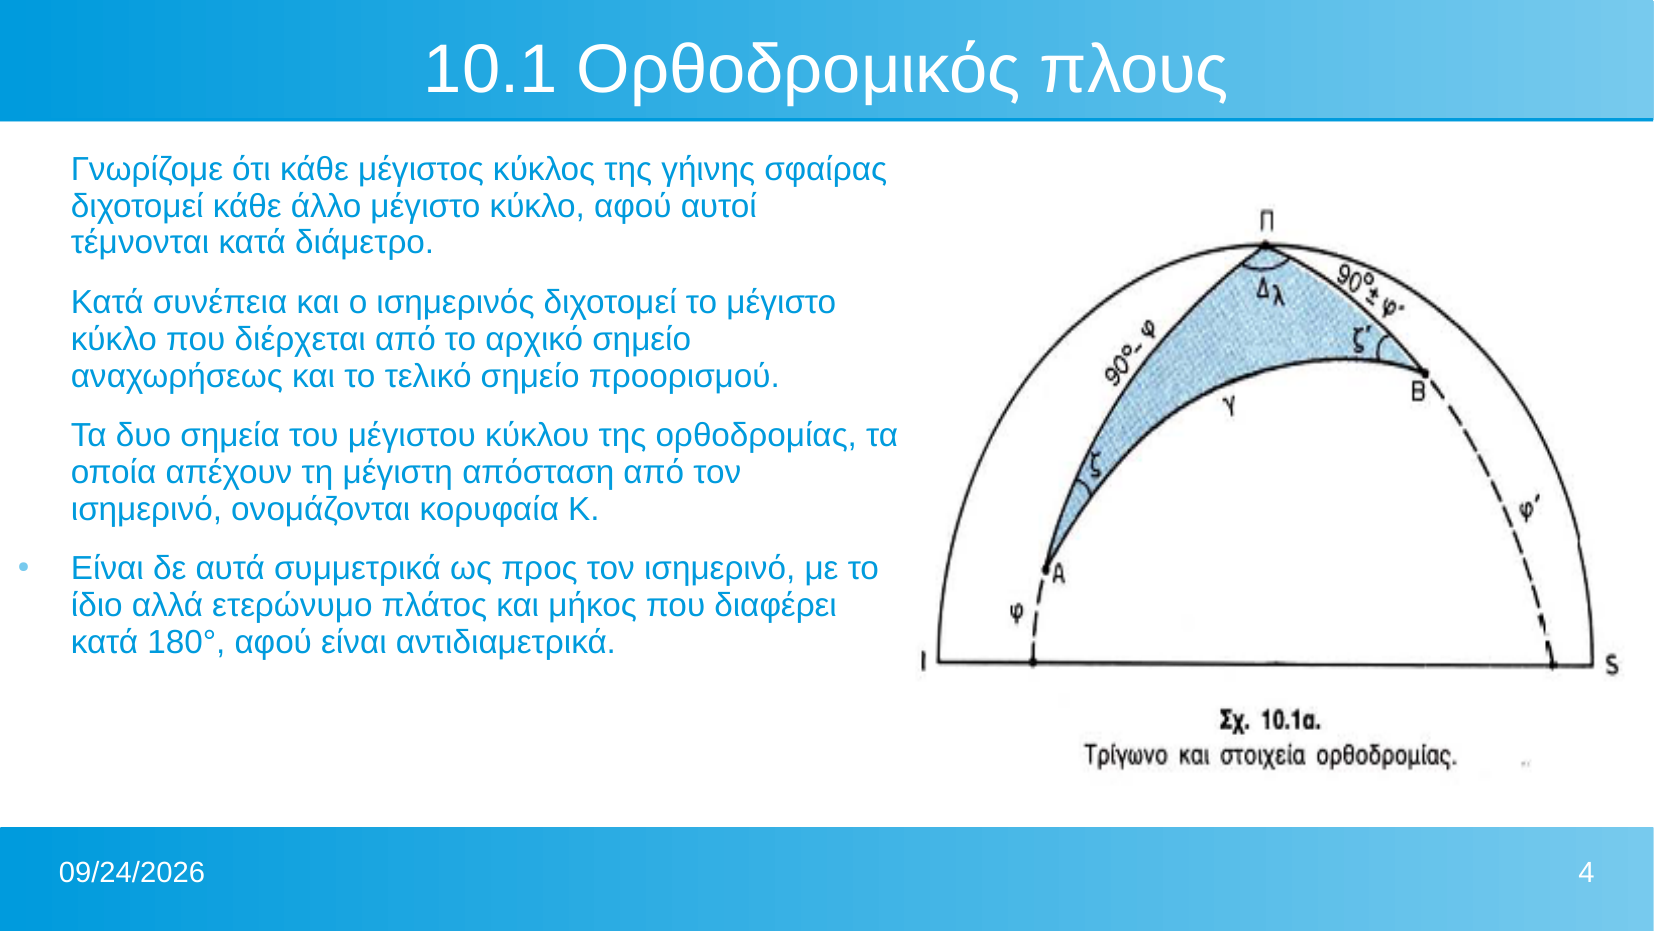

# 10.1 Ορθοδρομικός πλους
Γνωρίζομε ότι κάθε μέγιστος κύκλος της γήινης σφαίρας διχοτομεί κάθε άλλο μέγιστο κύκλο, αφού αυτοί τέμνονται κατά διάμετρο.
Κατά συνέπεια και ο ισημερινός διχοτομεί το μέγιστο κύκλο που διέρχεται από το αρχικό σημείο αναχωρήσεως και το τελικό σημείο προορισμού.
Τα δυο σημεία του μέγιστου κύκλου της ορθοδρομίας, τα οποία απέχουν τη μέγιστη απόσταση από τον ισημερινό, ονομάζονται κορυφαία Κ.
Είναι δε αυτά συμμετρικά ως προς τον ισημερινό, με το ίδιο αλλά ετερώνυμο πλάτος και μήκος που διαφέρει κατά 180°, αφού είναι αντιδιαμετρικά.
4